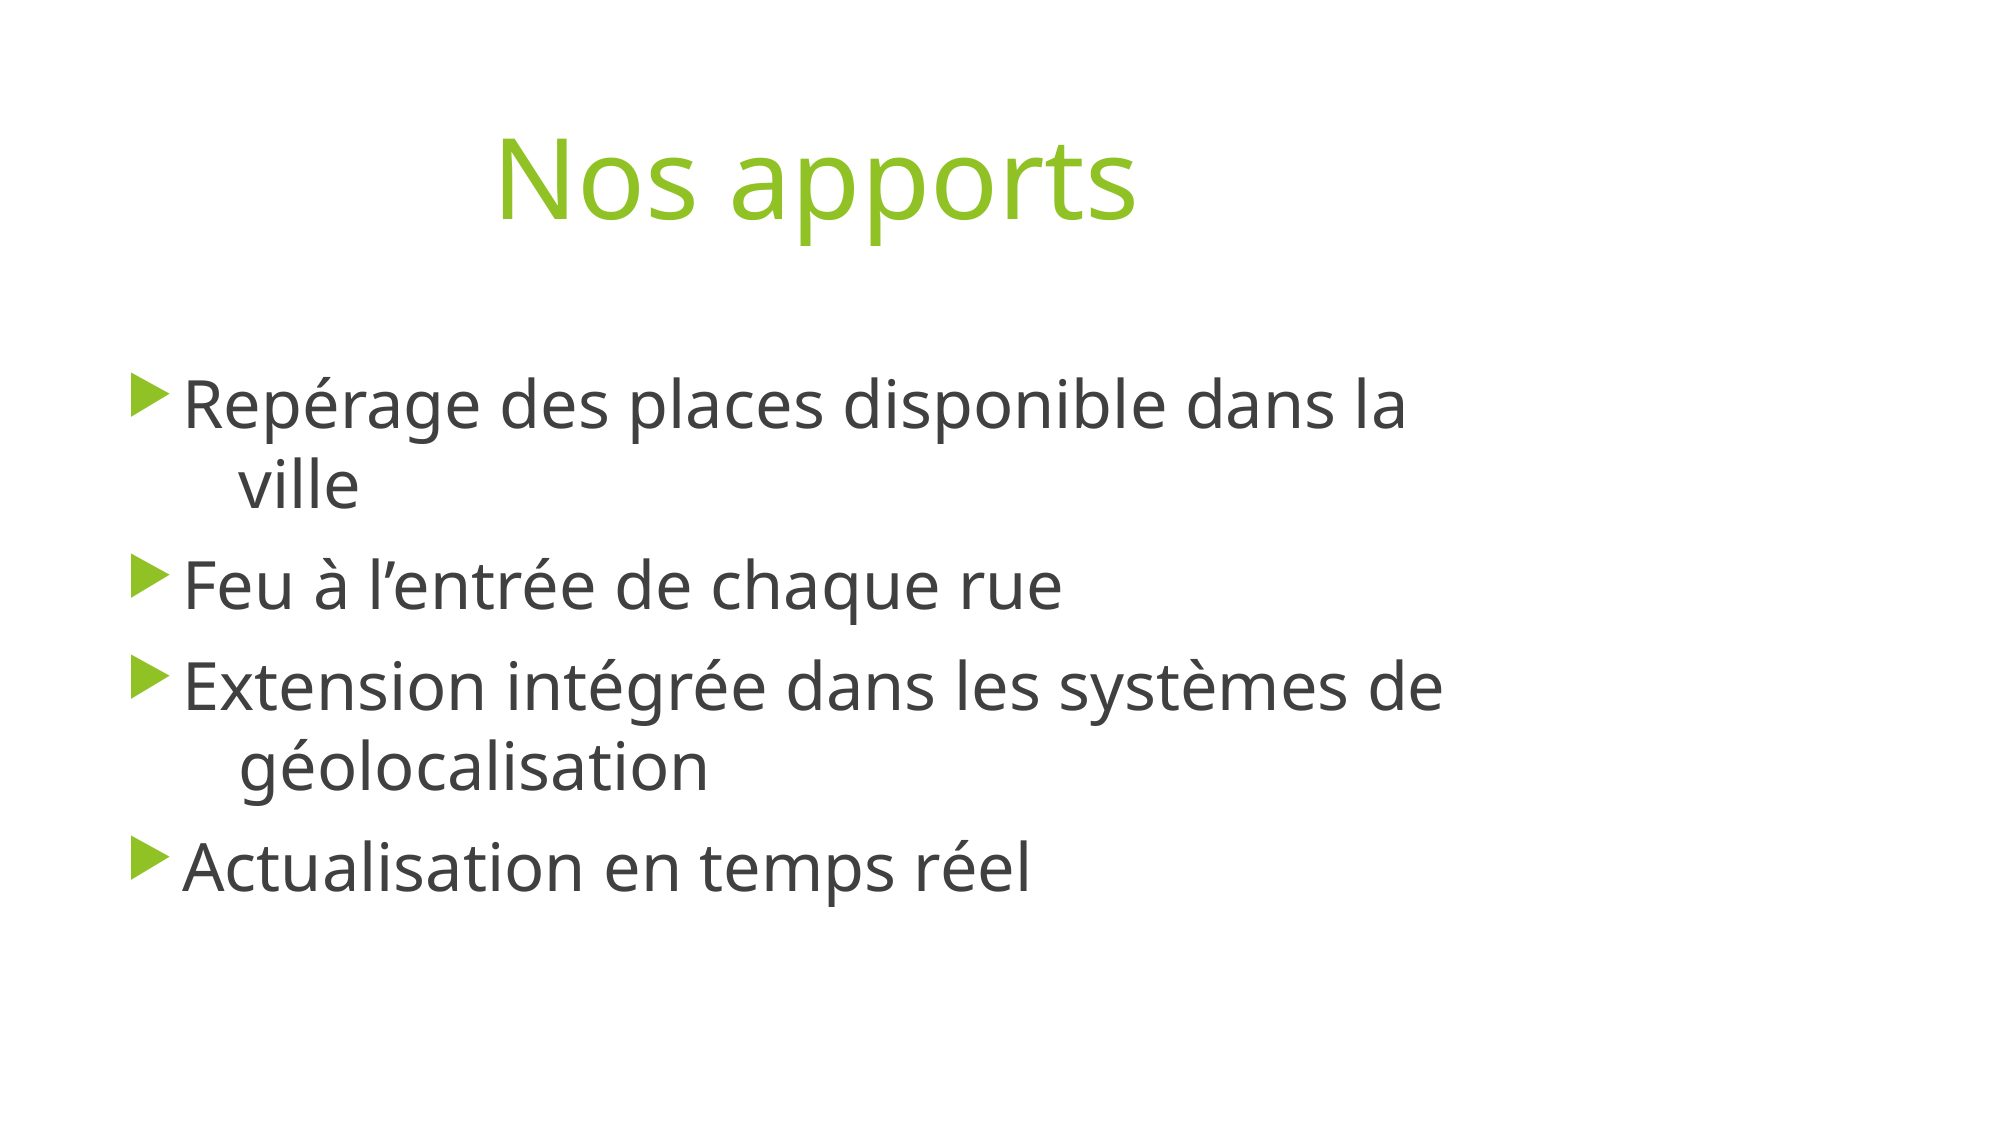

# Nos apports
Repérage des places disponible dans la ville
Feu à l’entrée de chaque rue
Extension intégrée dans les systèmes de géolocalisation
Actualisation en temps réel